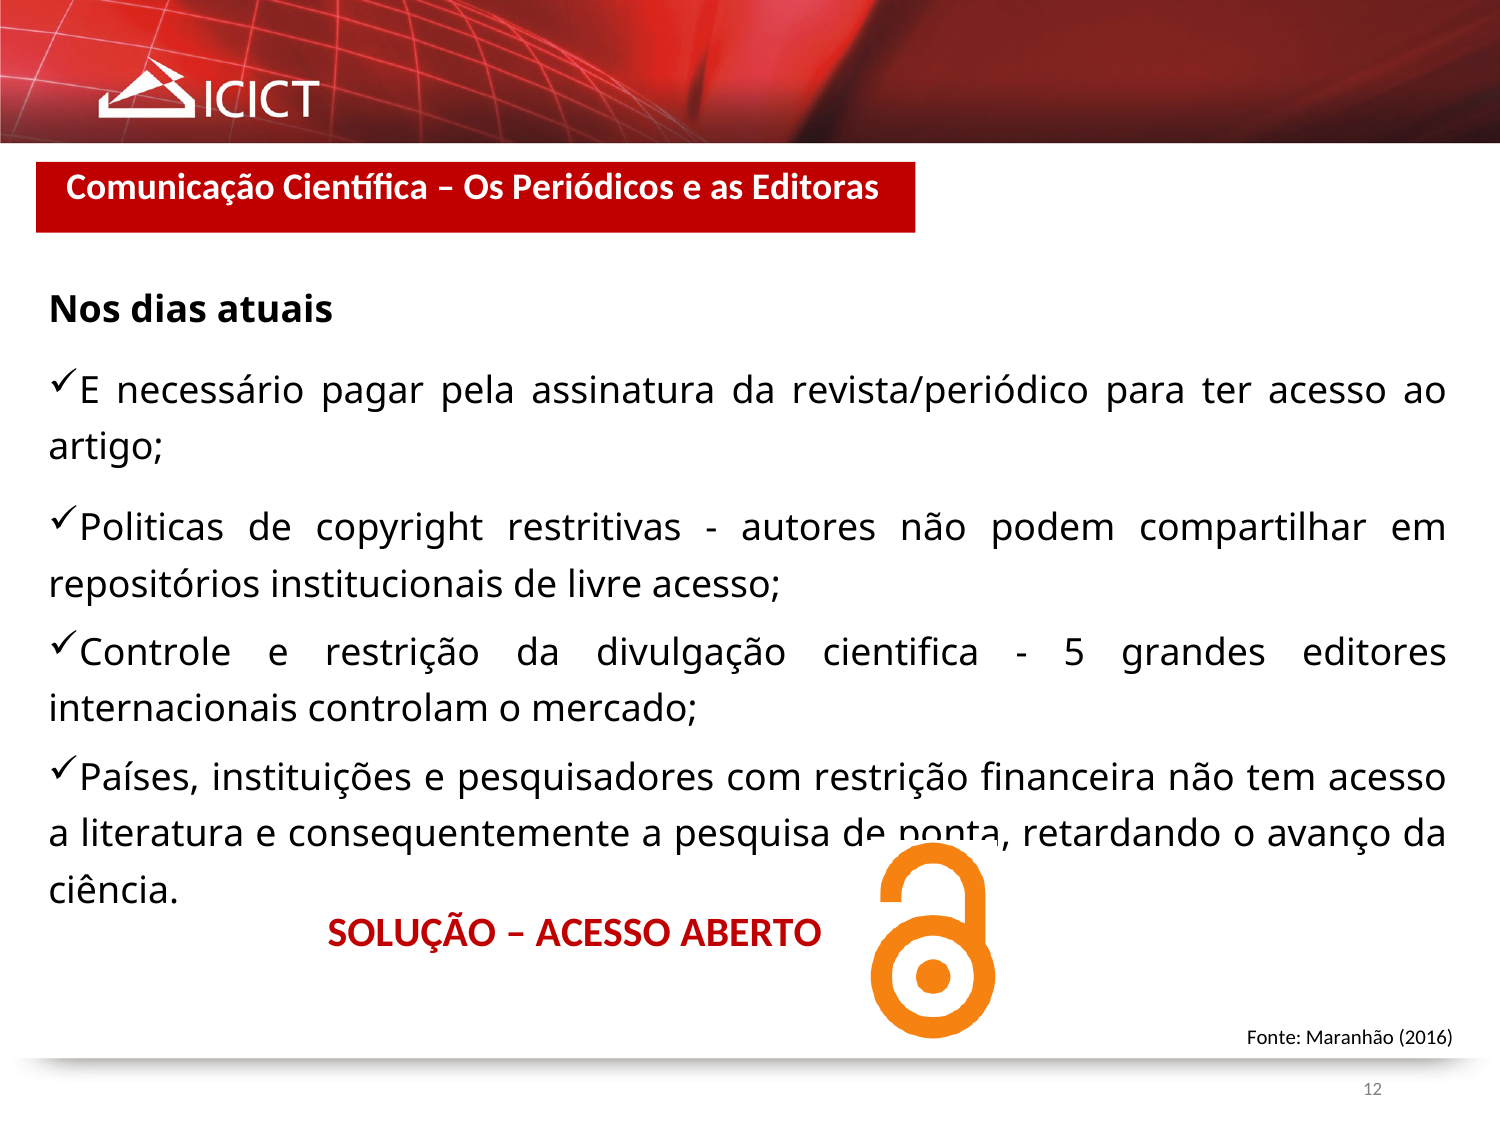

Comunicação Científica – Os Periódicos e as Editoras
Nos dias atuais
E necessário pagar pela assinatura da revista/periódico para ter acesso ao artigo;
Politicas de copyright restritivas - autores não podem compartilhar em repositórios institucionais de livre acesso;
Controle e restrição da divulgação cientifica - 5 grandes editores internacionais controlam o mercado;
Países, instituições e pesquisadores com restrição financeira não tem acesso a literatura e consequentemente a pesquisa de ponta, retardando o avanço da ciência.
SOLUÇÃO – ACESSO ABERTO
Fonte: Maranhão (2016)